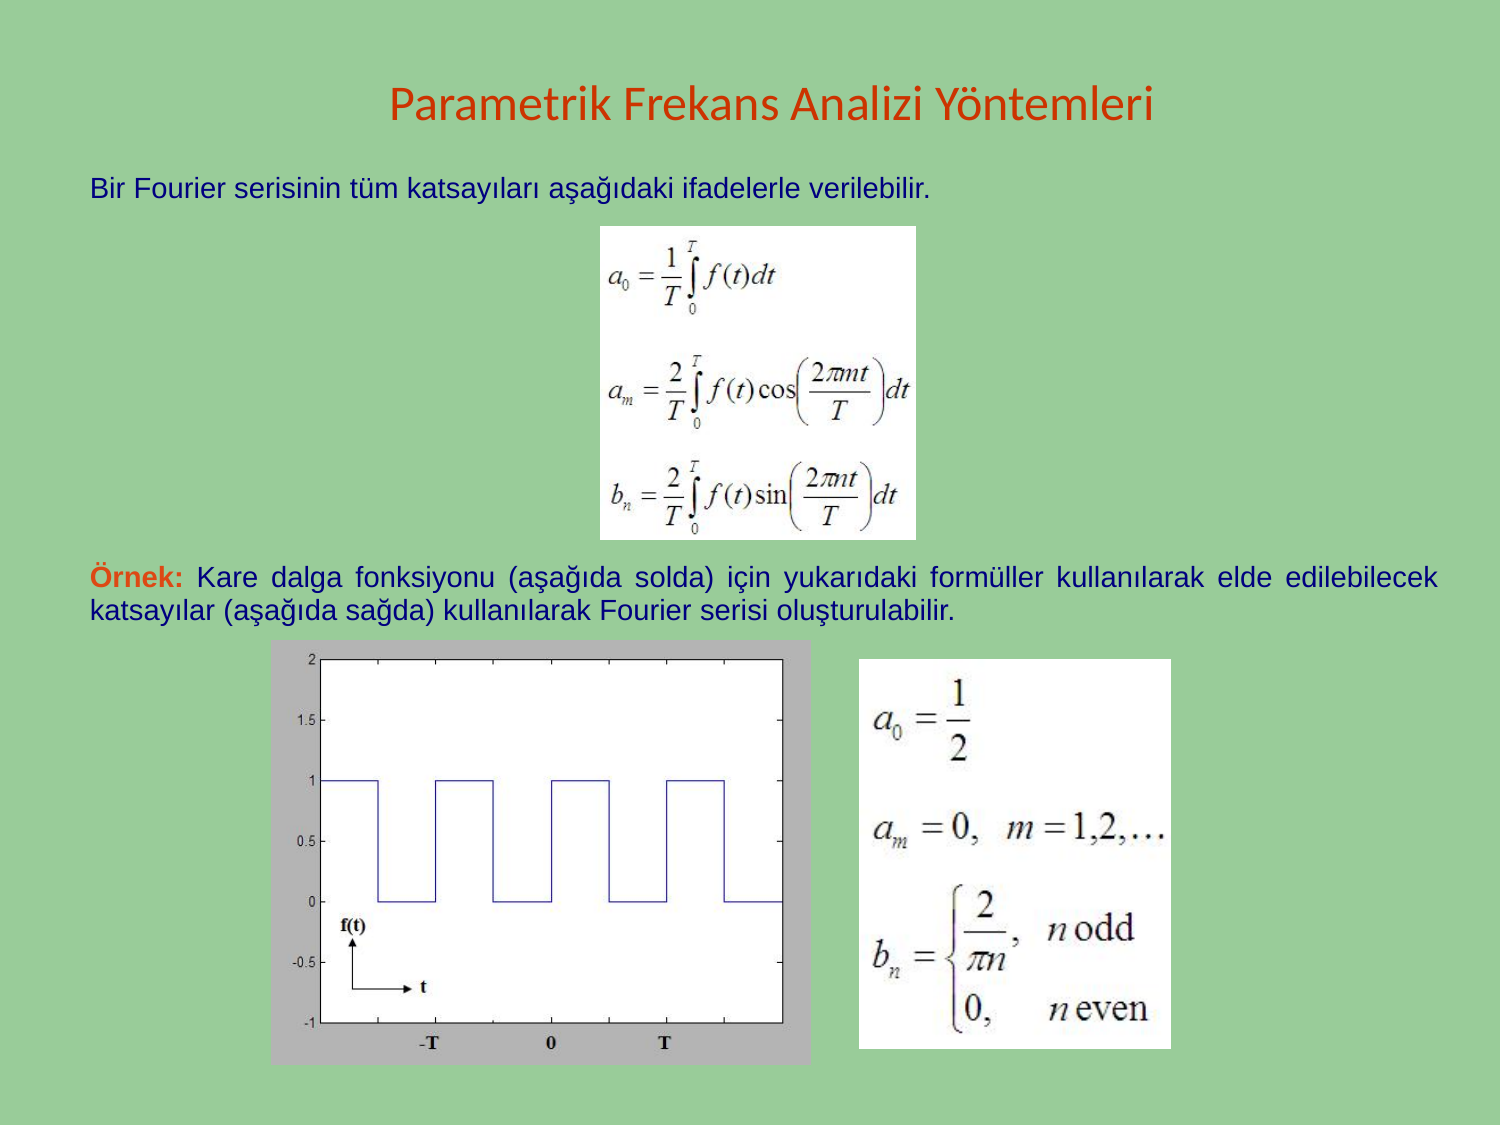

# Parametrik Frekans Analizi Yöntemleri
Bir Fourier serisinin tüm katsayıları aşağıdaki ifadelerle verilebilir.
Örnek: Kare dalga fonksiyonu (aşağıda solda) için yukarıdaki formüller kullanılarak elde edilebilecek katsayılar (aşağıda sağda) kullanılarak Fourier serisi oluşturulabilir.